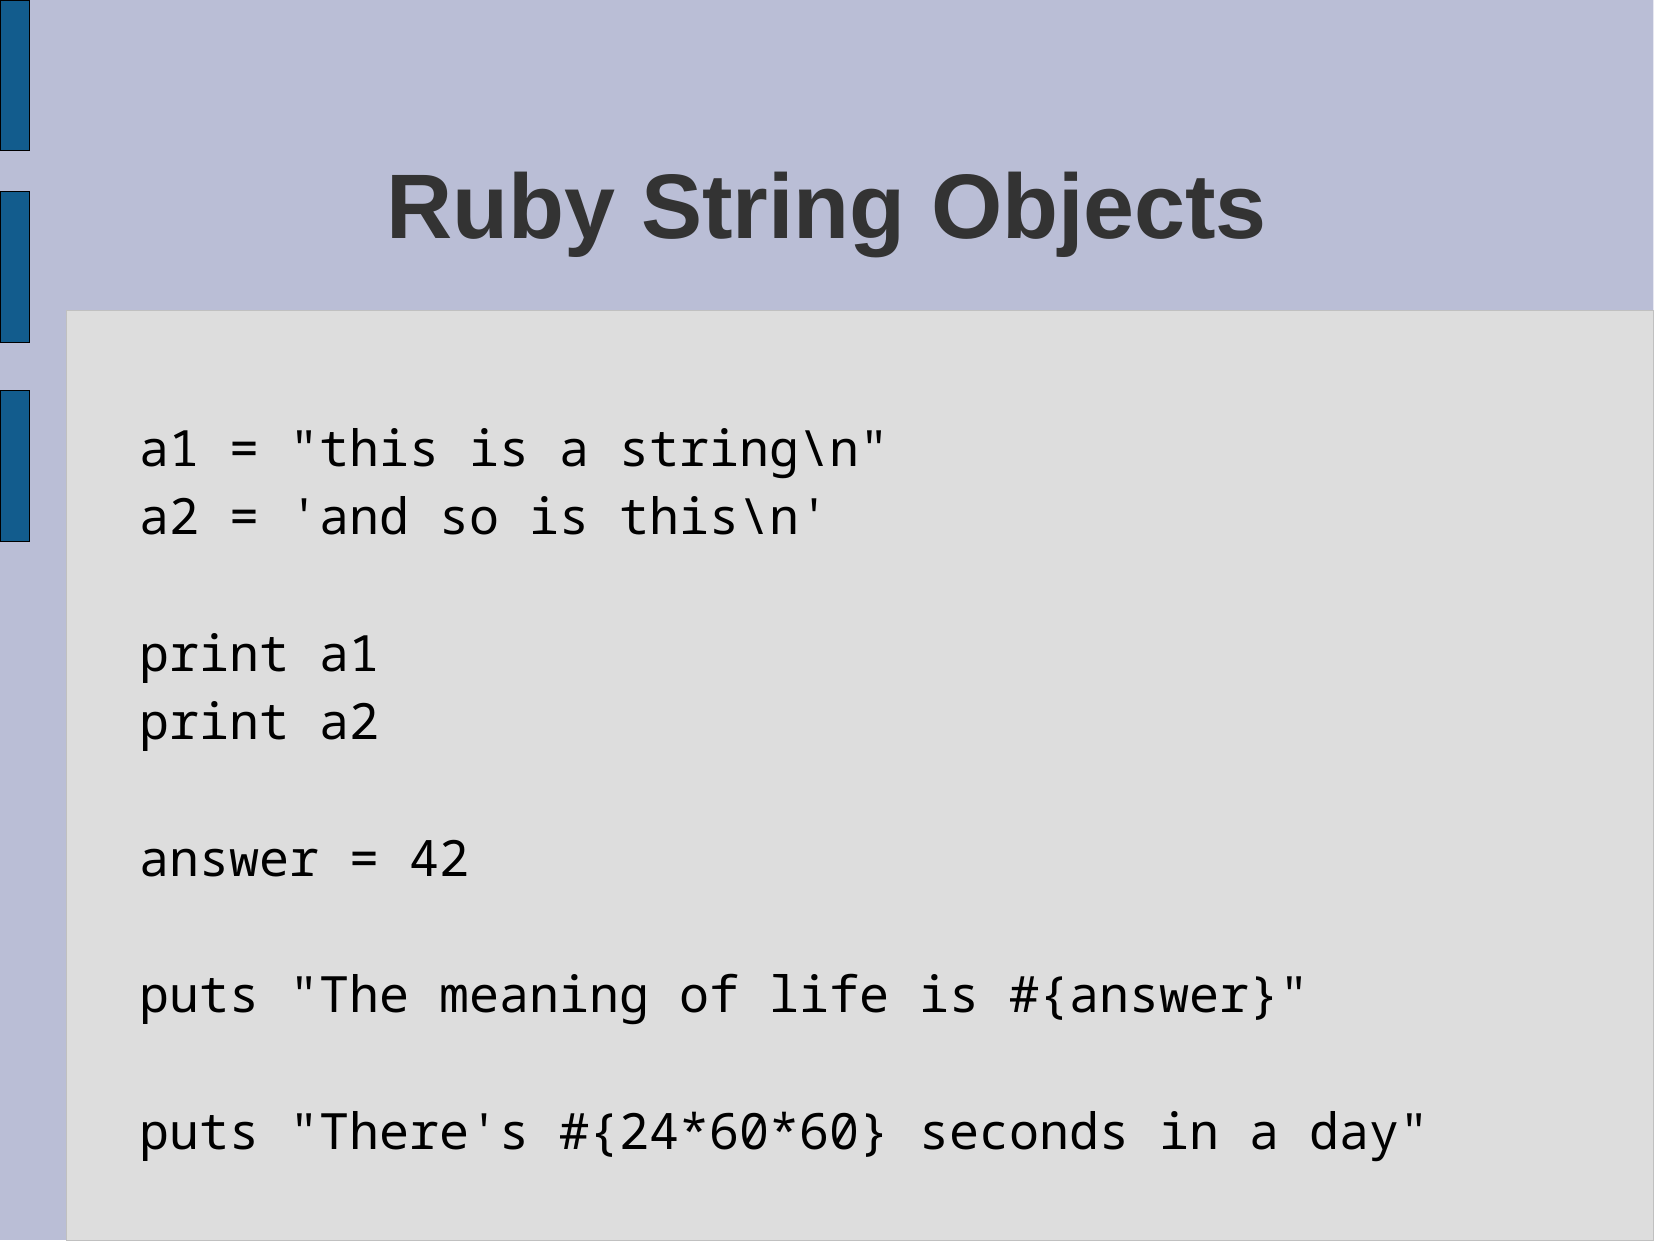

#
Ruby String Objects
a1 = "this is a string\n"
a2 = 'and so is this\n'
print a1
print a2
answer = 42
puts "The meaning of life is #{answer}"
puts "There's #{24*60*60} seconds in a day"